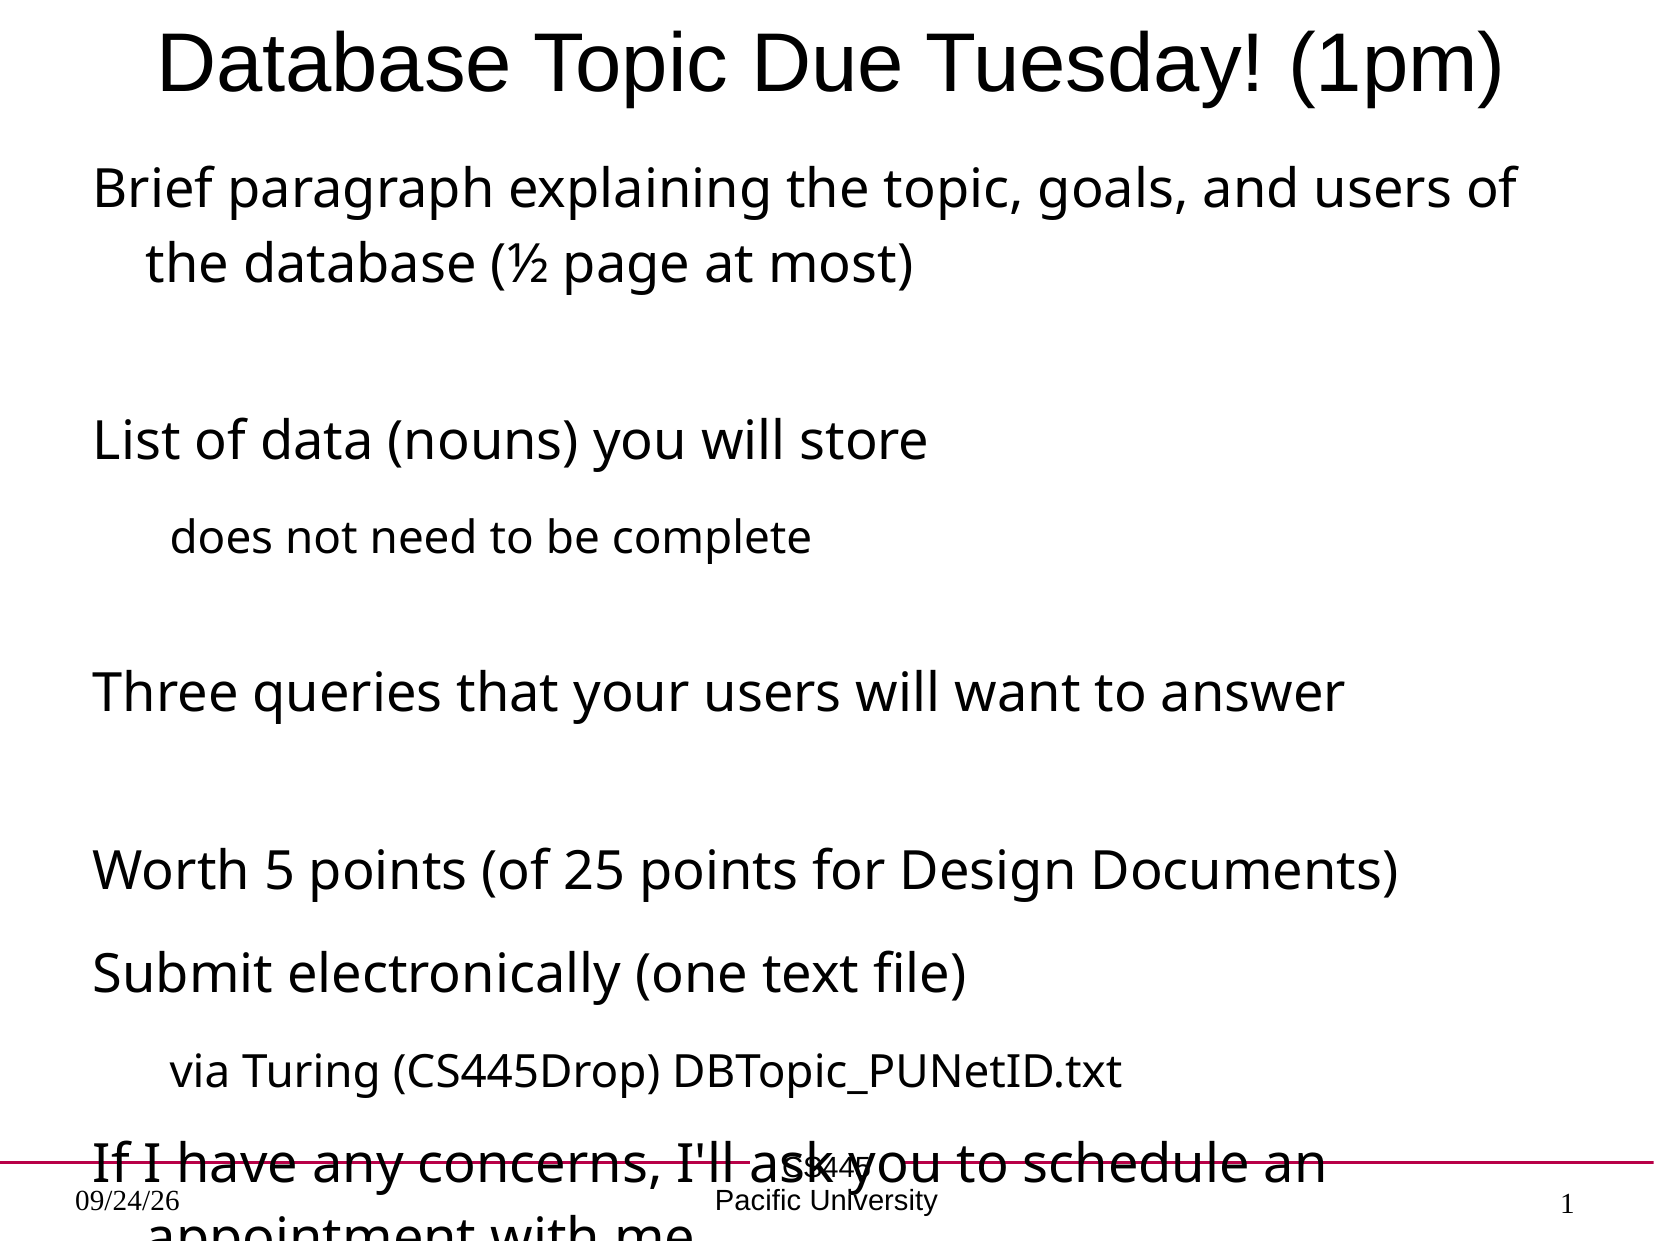

# Database Topic Due Tuesday! (1pm)
Brief paragraph explaining the topic, goals, and users of the database (½ page at most)
List of data (nouns) you will store
does not need to be complete
Three queries that your users will want to answer
Worth 5 points (of 25 points for Design Documents)
Submit electronically (one text file)
via Turing (CS445Drop) DBTopic_PUNetID.txt
If I have any concerns, I'll ask you to schedule an appointment with me